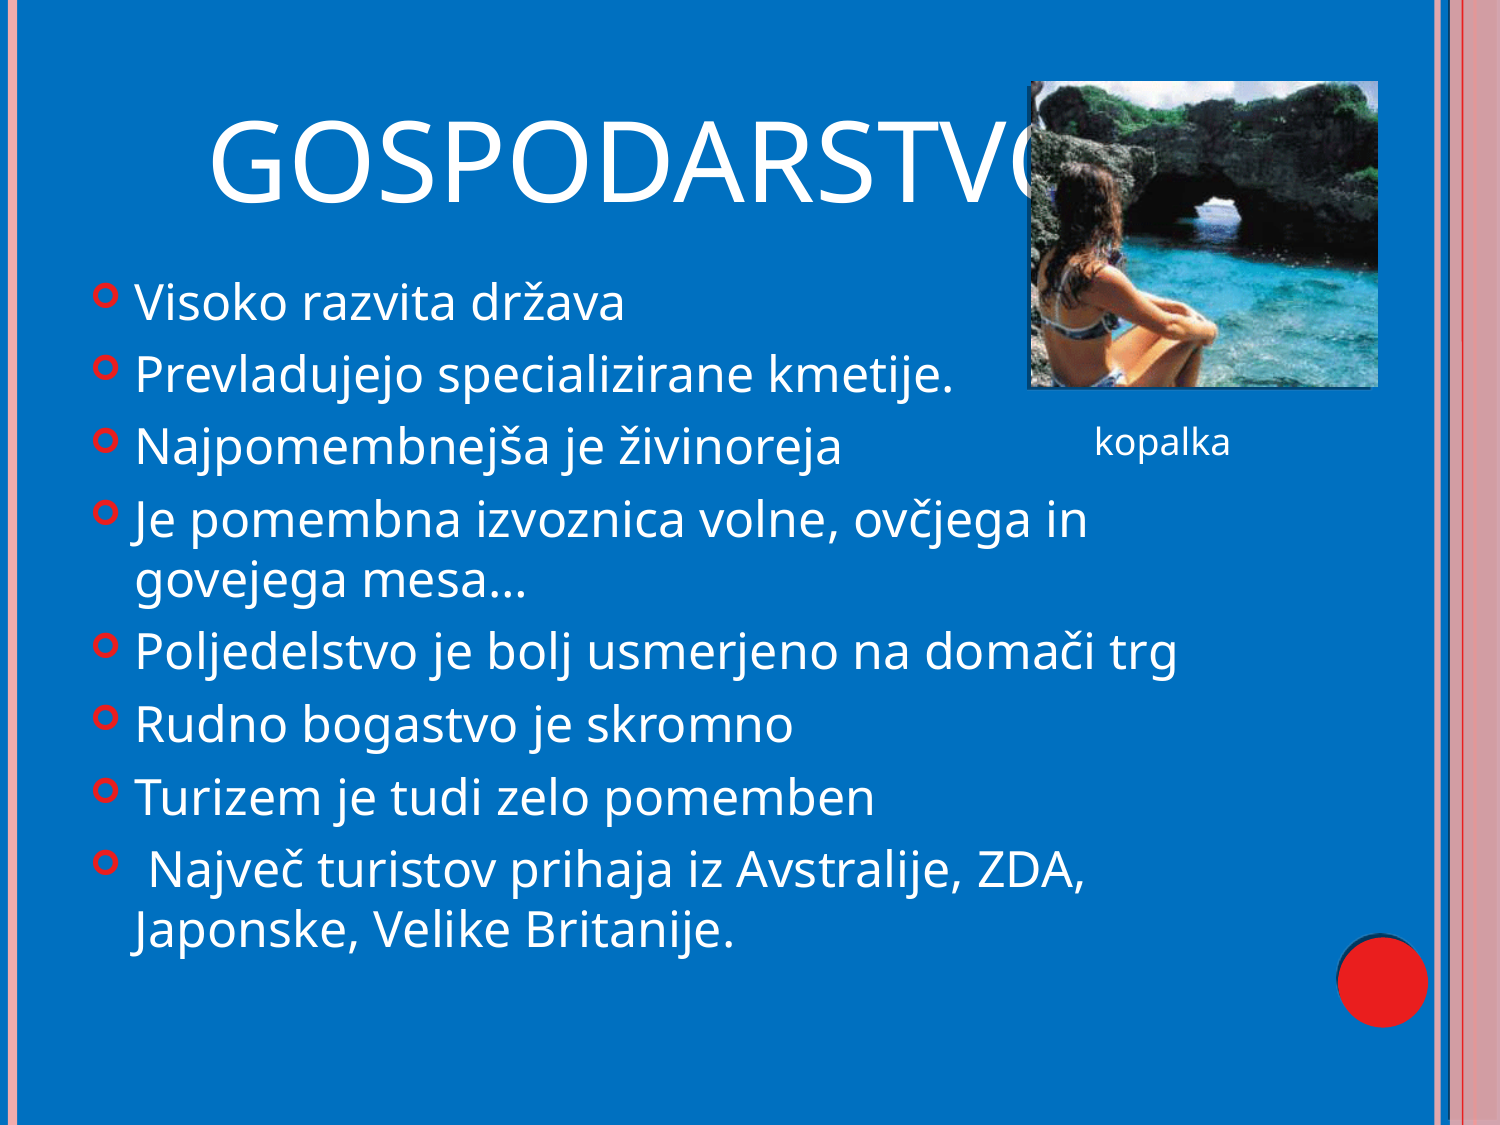

# gospodarstvo
Visoko razvita država
Prevladujejo specializirane kmetije.
Najpomembnejša je živinoreja
Je pomembna izvoznica volne, ovčjega in govejega mesa…
Poljedelstvo je bolj usmerjeno na domači trg
Rudno bogastvo je skromno
Turizem je tudi zelo pomemben
 Največ turistov prihaja iz Avstralije, ZDA, Japonske, Velike Britanije.
kopalka